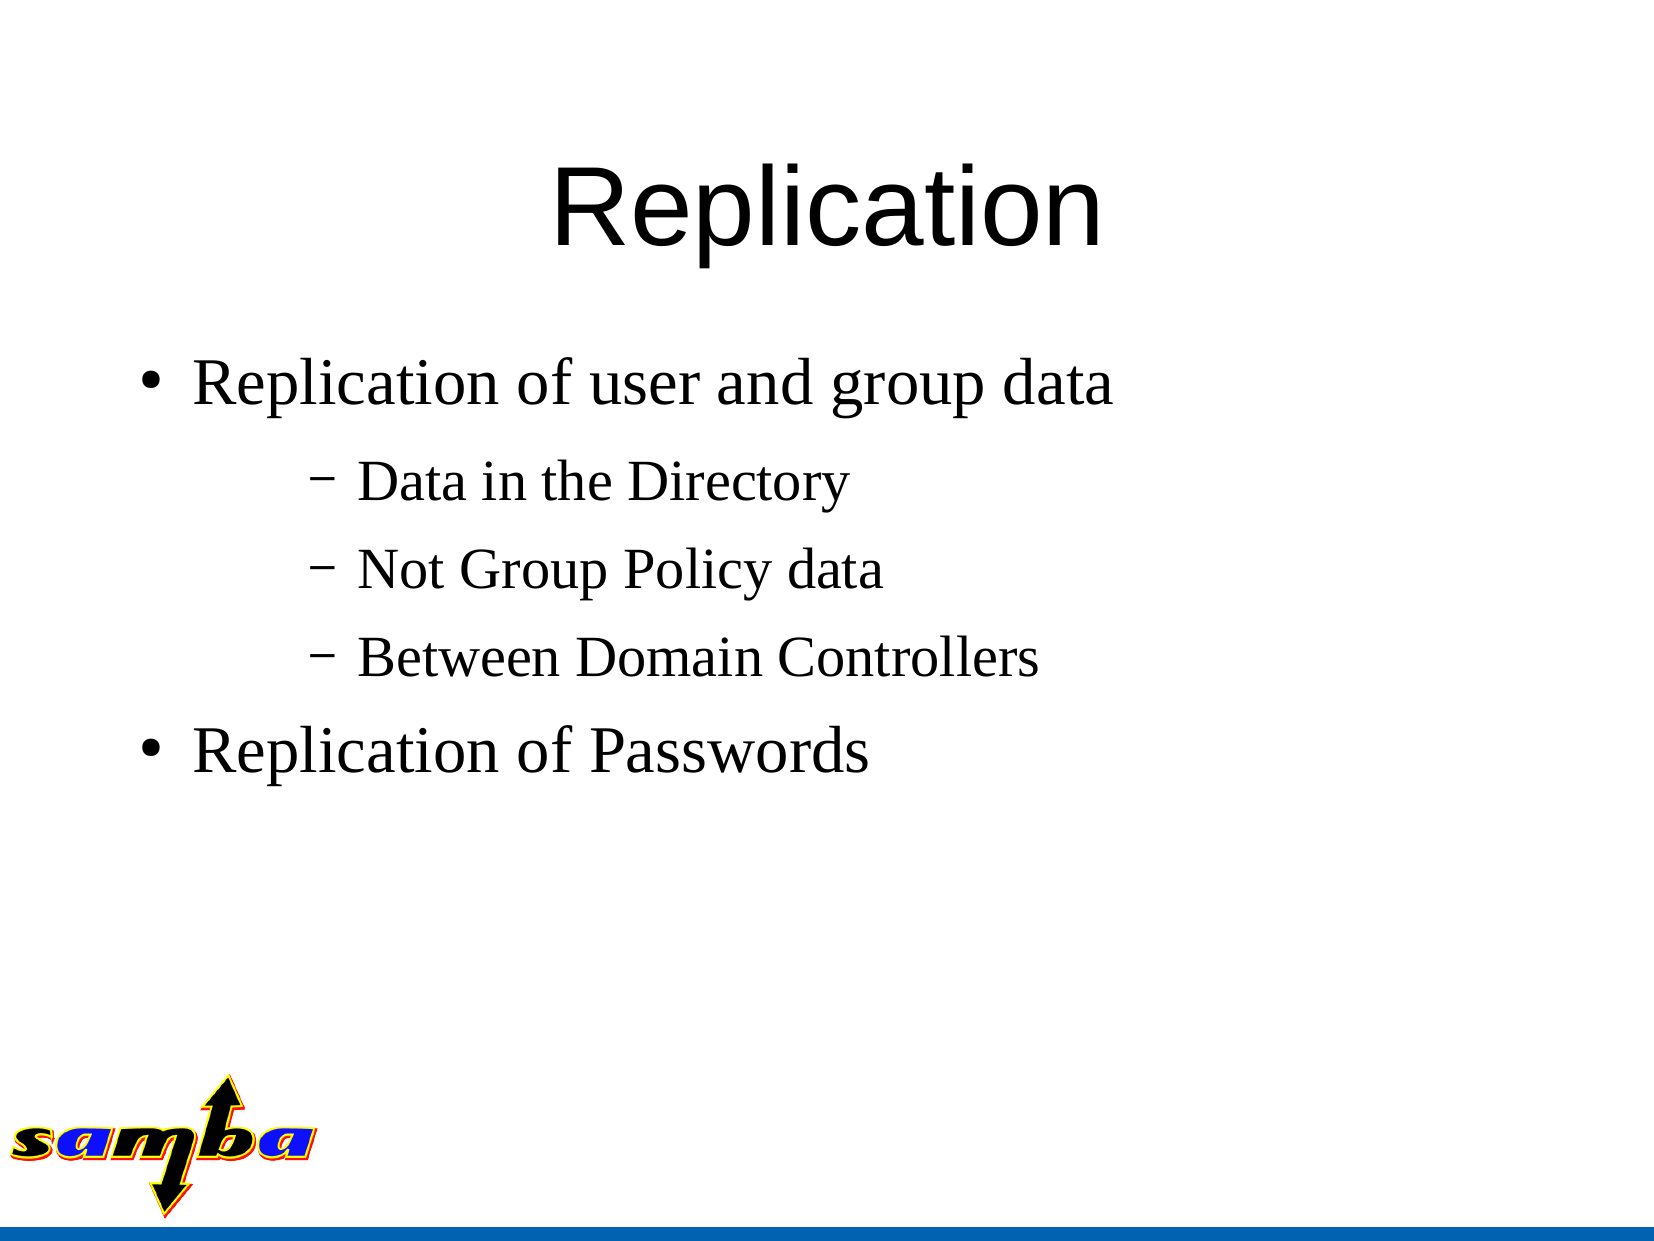

# Replication
Replication of user and group data
Data in the Directory
Not Group Policy data
Between Domain Controllers
Replication of Passwords